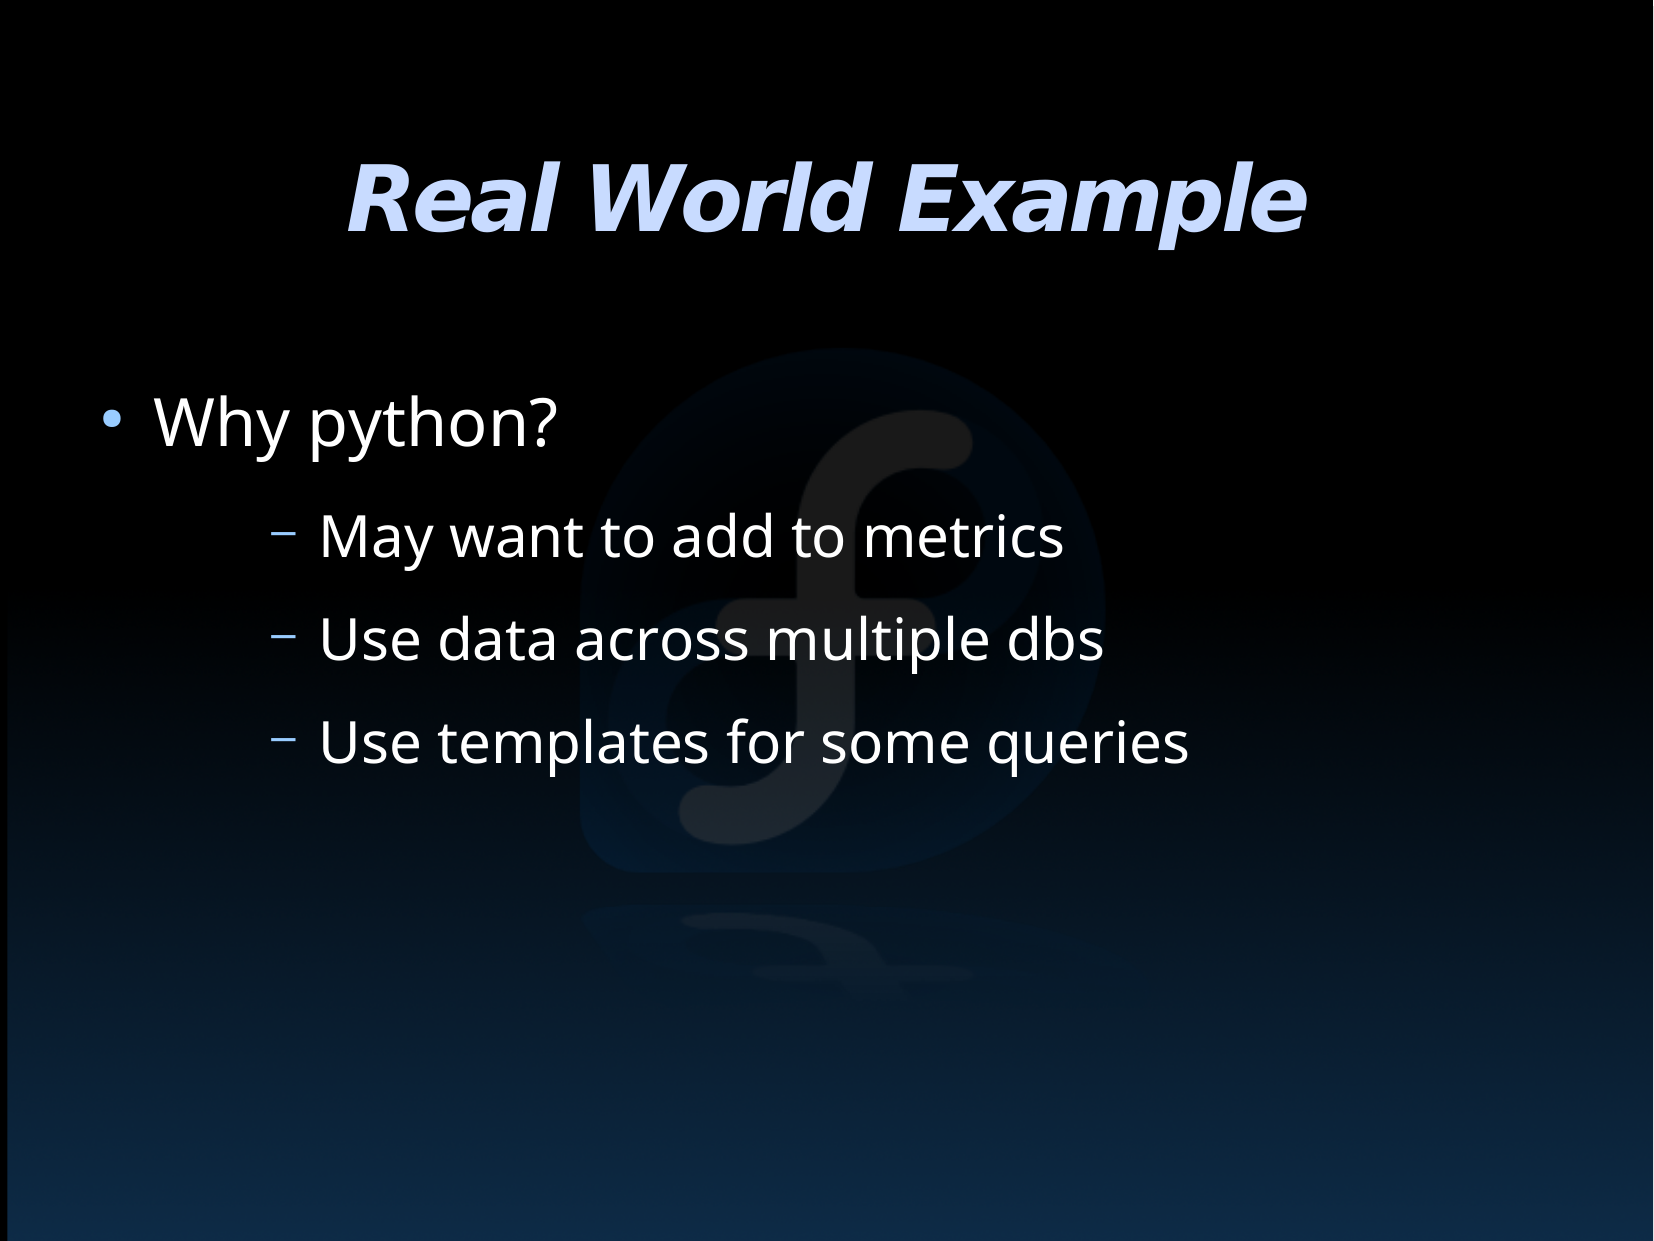

# Real World Example
Why python?
May want to add to metrics
Use data across multiple dbs
Use templates for some queries